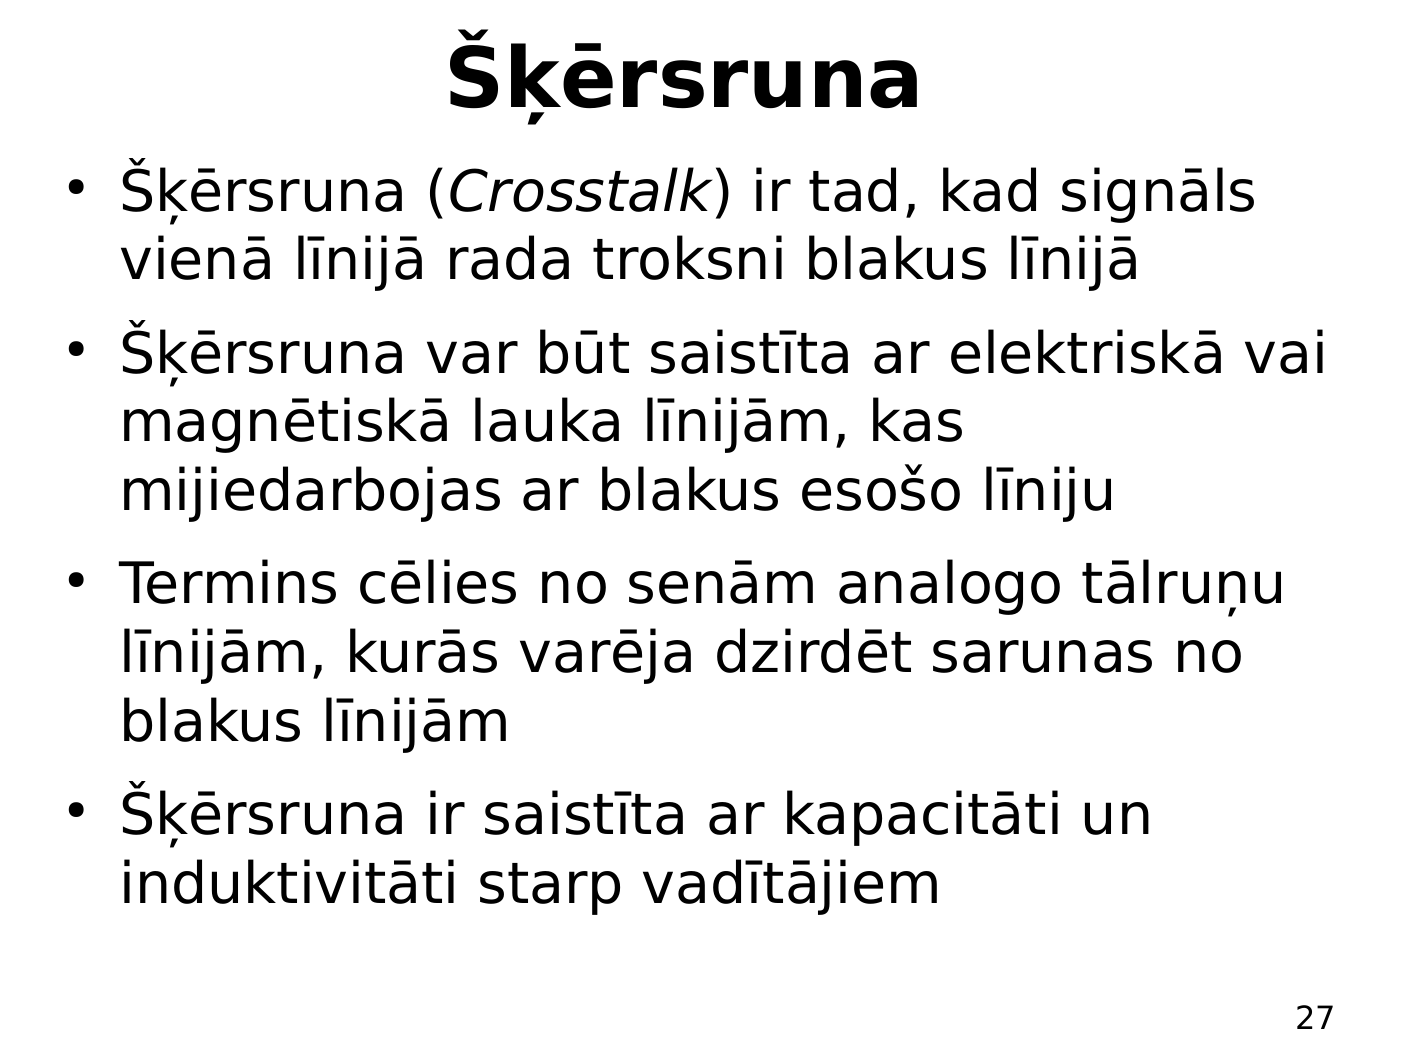

# Šķērsruna
Šķērsruna (Crosstalk) ir tad, kad signāls vienā līnijā rada troksni blakus līnijā
Šķērsruna var būt saistīta ar elektriskā vai magnētiskā lauka līnijām, kas mijiedarbojas ar blakus esošo līniju
Termins cēlies no senām analogo tālruņu līnijām, kurās varēja dzirdēt sarunas no blakus līnijām
Šķērsruna ir saistīta ar kapacitāti un induktivitāti starp vadītājiem